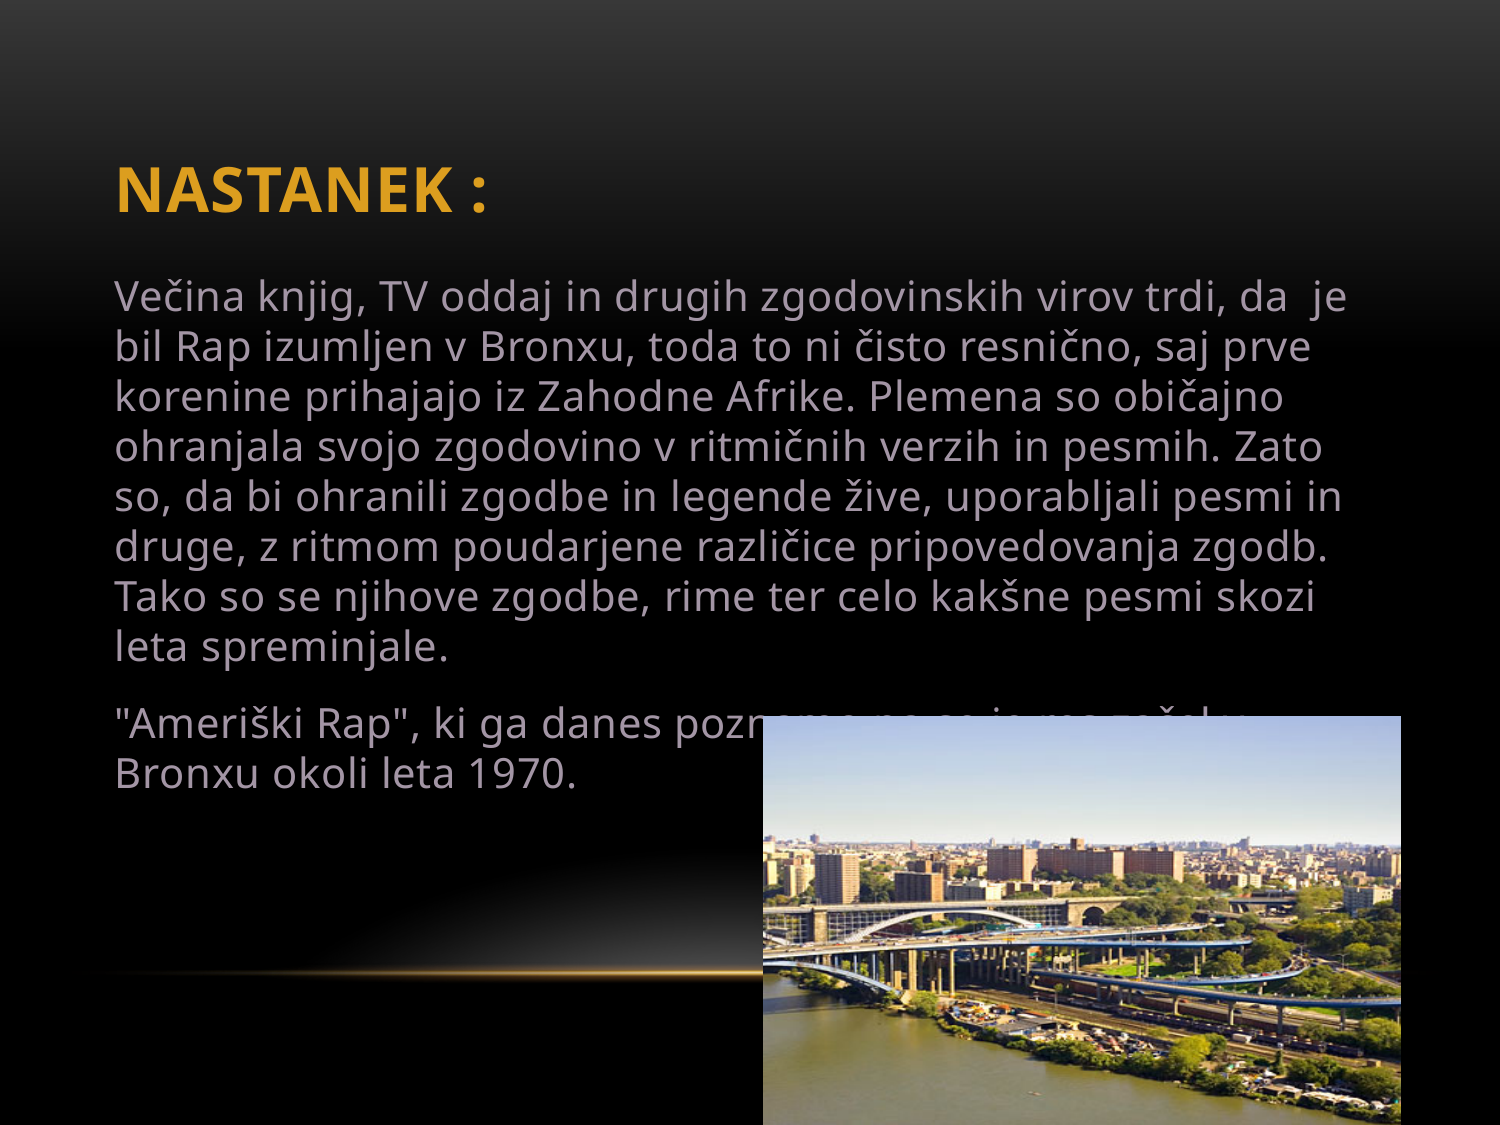

# NASTANEK :
Večina knjig, TV oddaj in drugih zgodovinskih virov trdi, da  je bil Rap izumljen v Bronxu, toda to ni čisto resnično, saj prve korenine prihajajo iz Zahodne Afrike. Plemena so običajno ohranjala svojo zgodovino v ritmičnih verzih in pesmih. Zato so, da bi ohranili zgodbe in legende žive, uporabljali pesmi in druge, z ritmom poudarjene različice pripovedovanja zgodb. Tako so se njihove zgodbe, rime ter celo kakšne pesmi skozi leta spreminjale.
"Ameriški Rap", ki ga danes poznamo pa se je res začel v Bronxu okoli leta 1970.